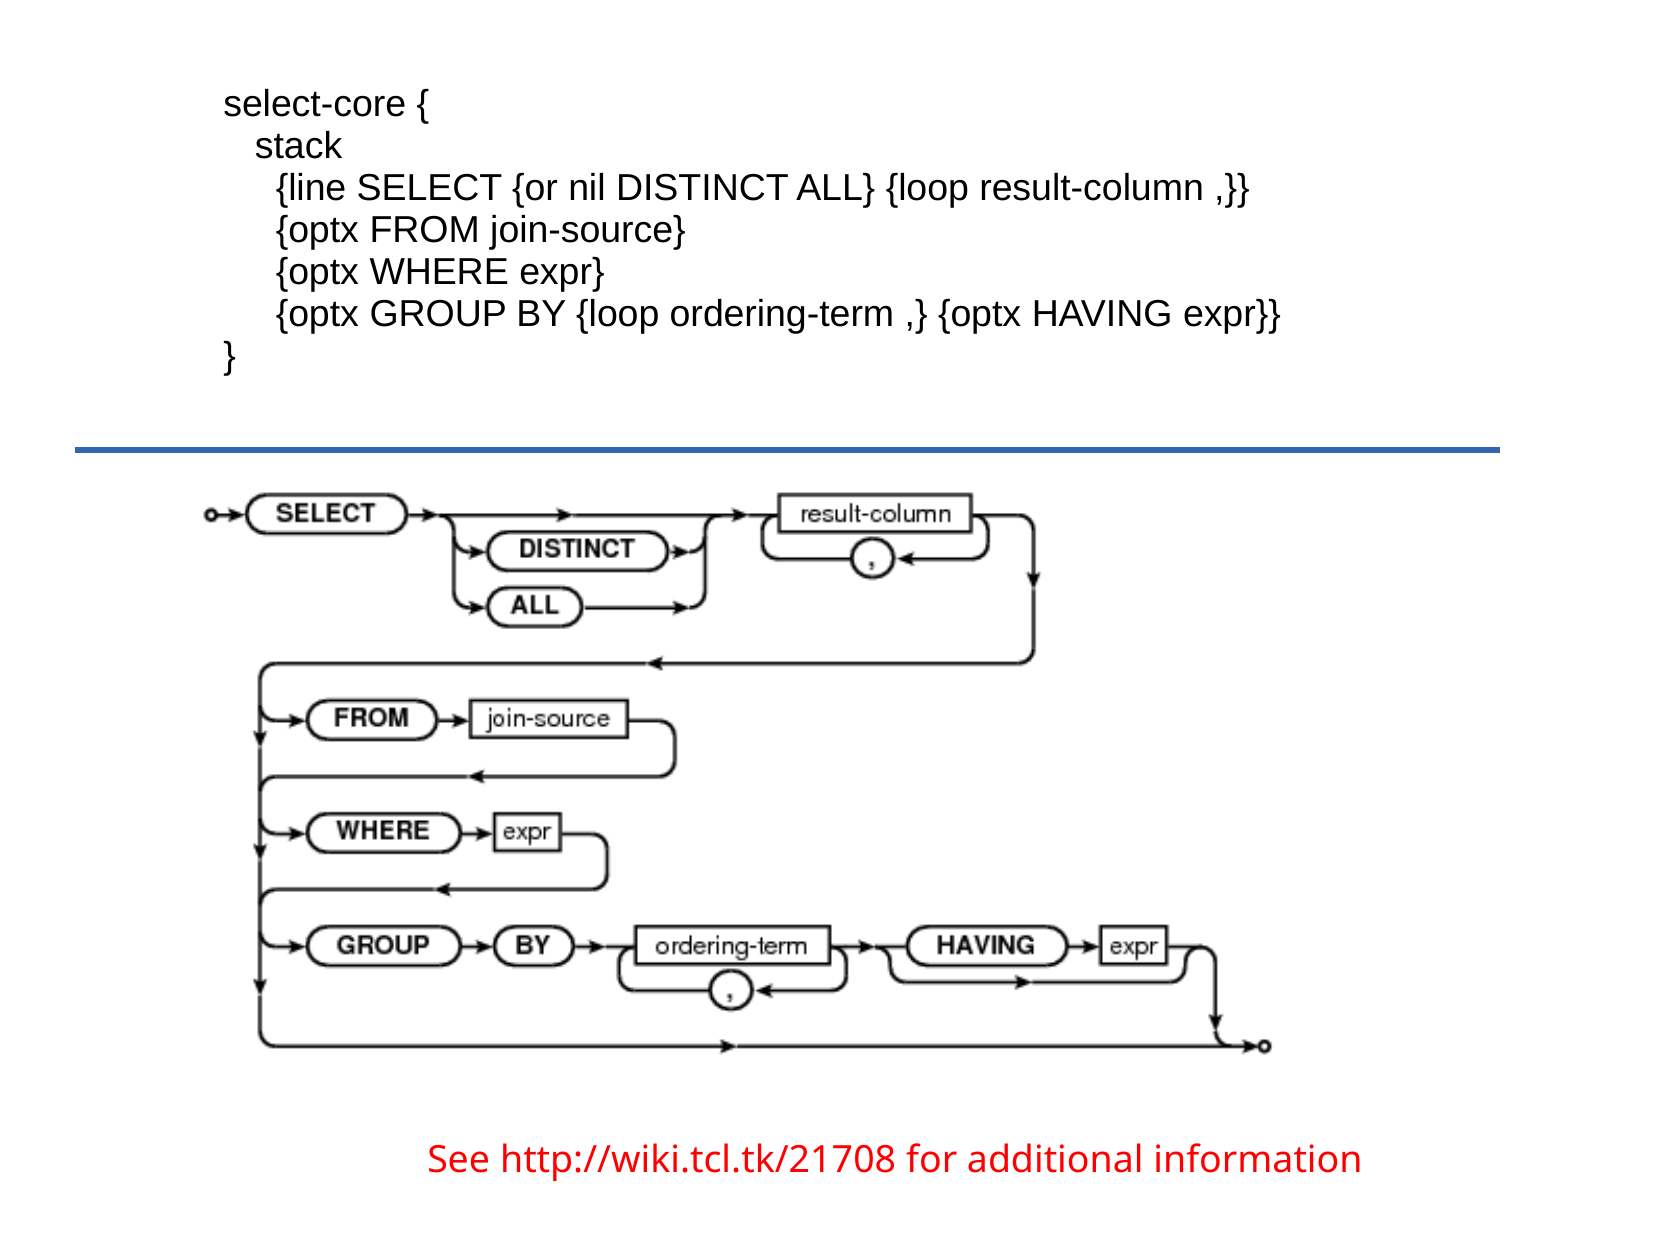

select-core {
 stack
 {line SELECT {or nil DISTINCT ALL} {loop result-column ,}}
 {optx FROM join-source}
 {optx WHERE expr}
 {optx GROUP BY {loop ordering-term ,} {optx HAVING expr}}
 }
See http://wiki.tcl.tk/21708 for additional information